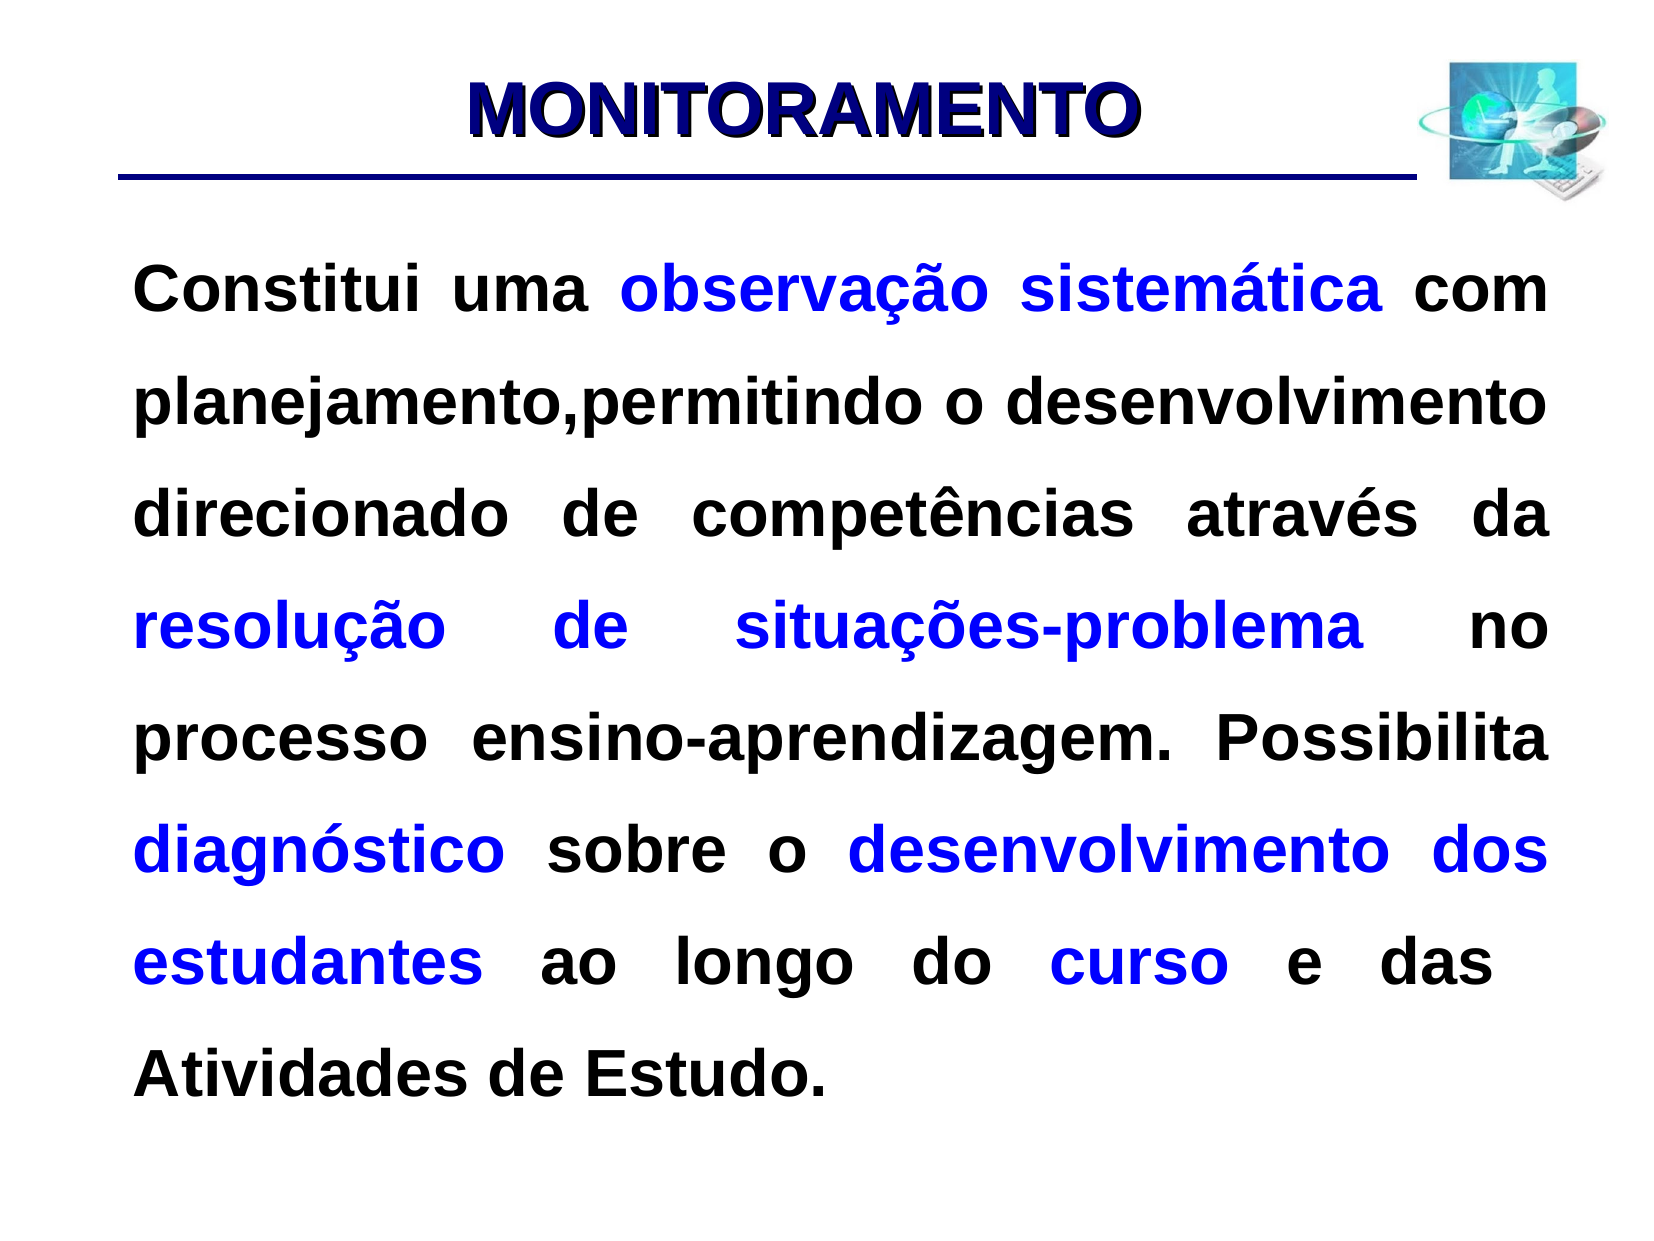

MONITORAMENTO
Constitui uma observação sistemática com planejamento,permitindo o desenvolvimento direcionado de competências através da resolução de situações-problema no processo ensino-aprendizagem. Possibilita diagnóstico sobre o desenvolvimento dos estudantes ao longo do curso e das Atividades de Estudo.